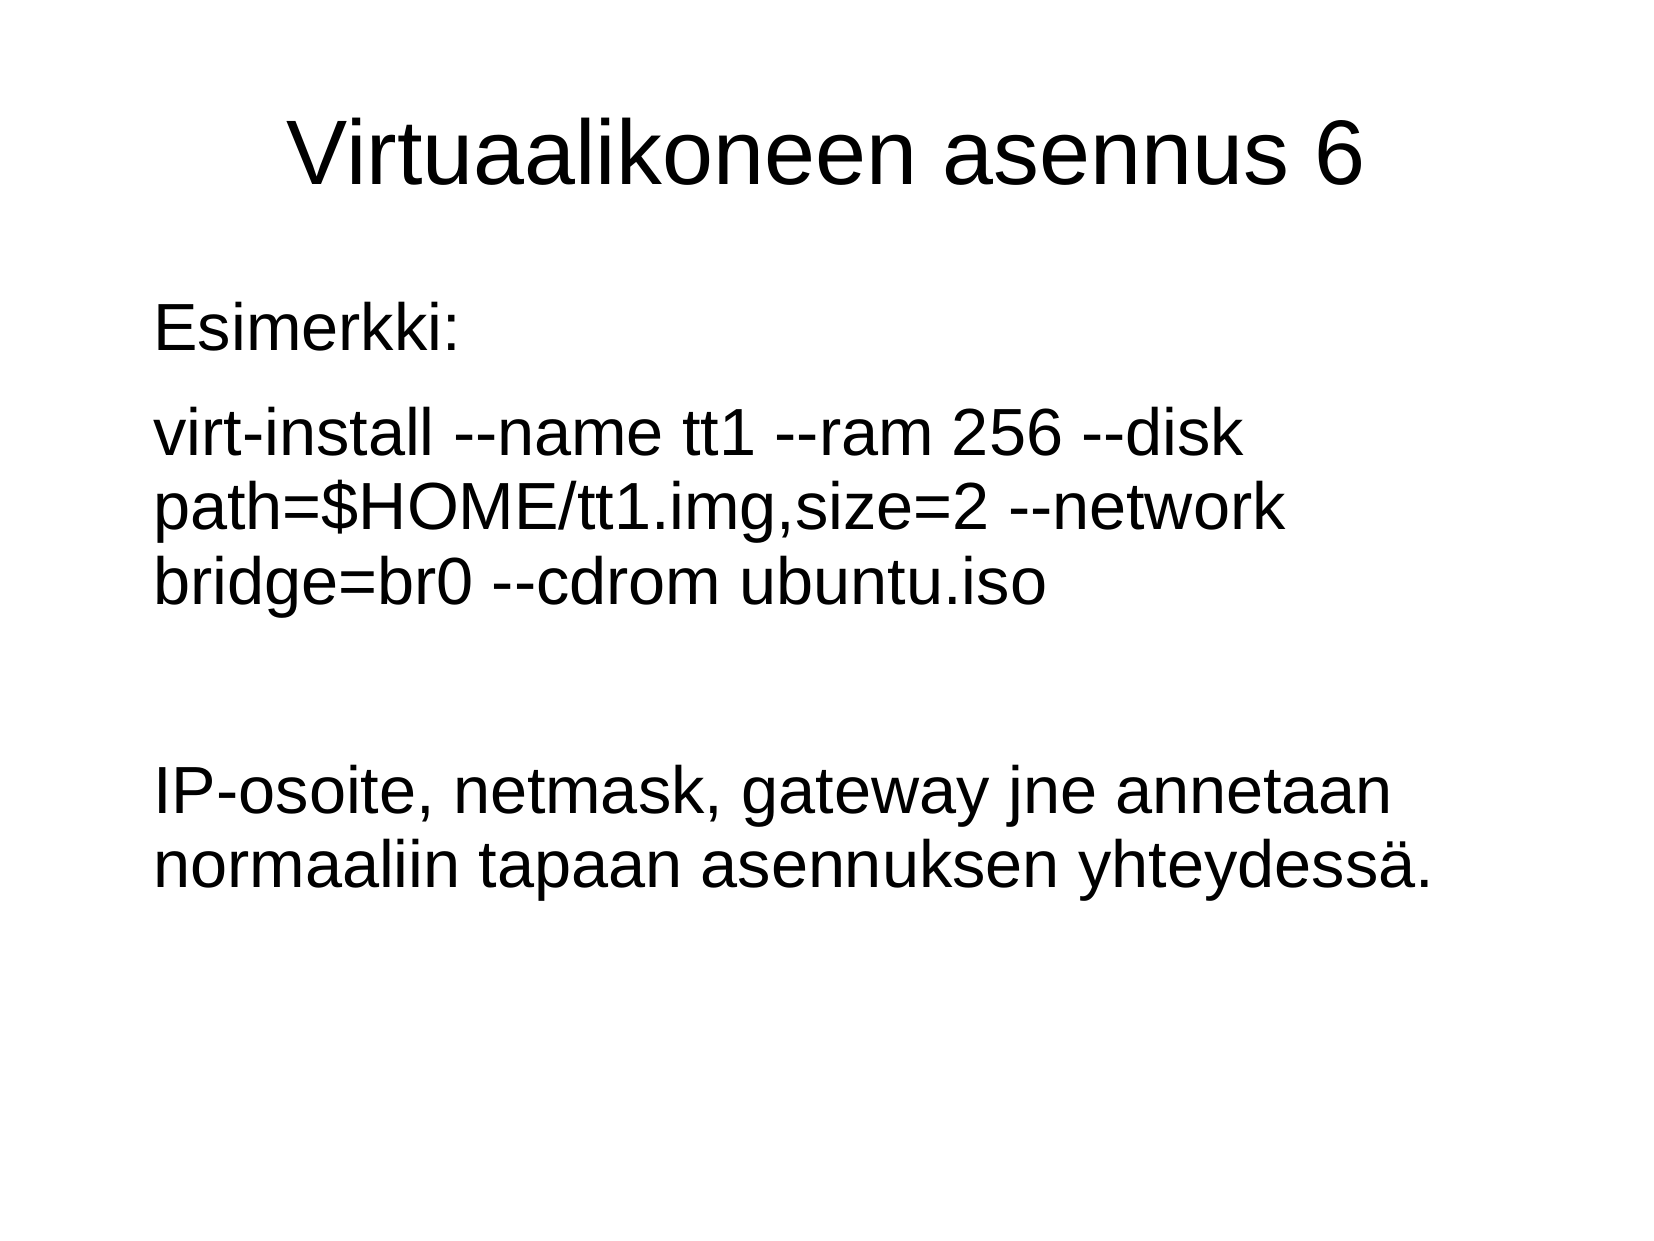

# Virtuaalikoneen asennus 6
Esimerkki:
virt-install --name tt1 --ram 256 --disk path=$HOME/tt1.img,size=2 --network bridge=br0 --cdrom ubuntu.iso
IP-osoite, netmask, gateway jne annetaan normaaliin tapaan asennuksen yhteydessä.